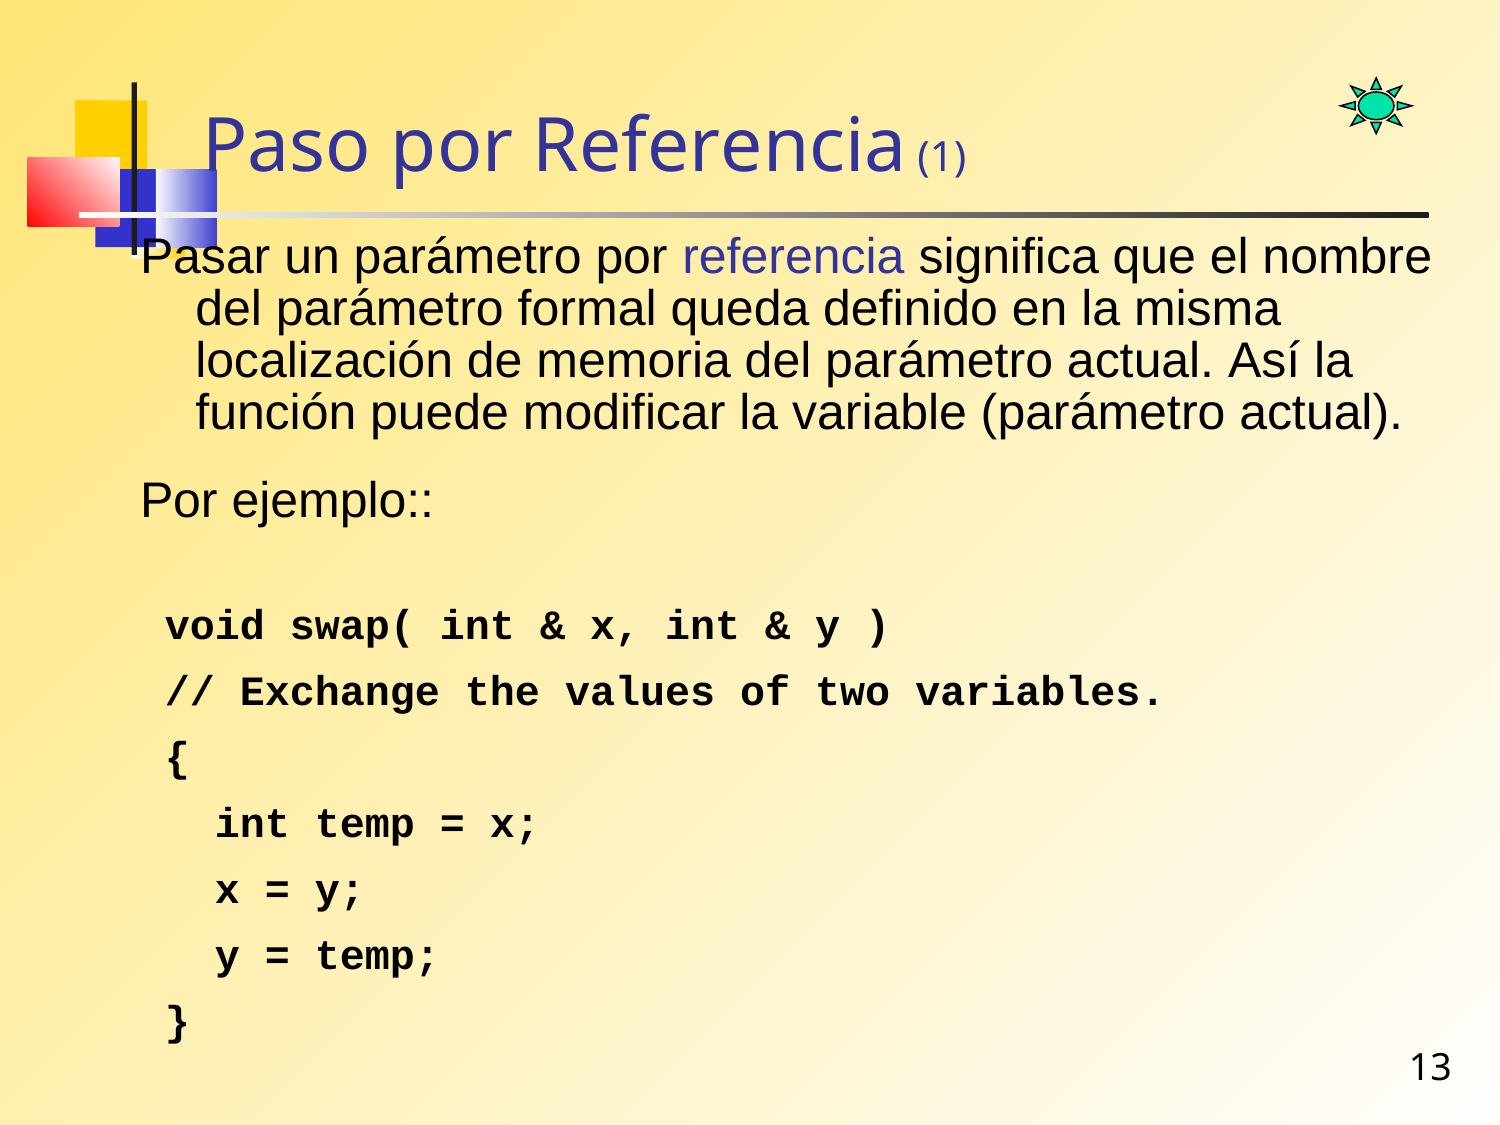

# Paso por Referencia (1)
Pasar un parámetro por referencia significa que el nombre del parámetro formal queda definido en la misma localización de memoria del parámetro actual. Así la función puede modificar la variable (parámetro actual).
Por ejemplo::
void swap( int & x, int & y )‏
// Exchange the values of two variables.
{
 int temp = x;
 x = y;
 y = temp;
}
13